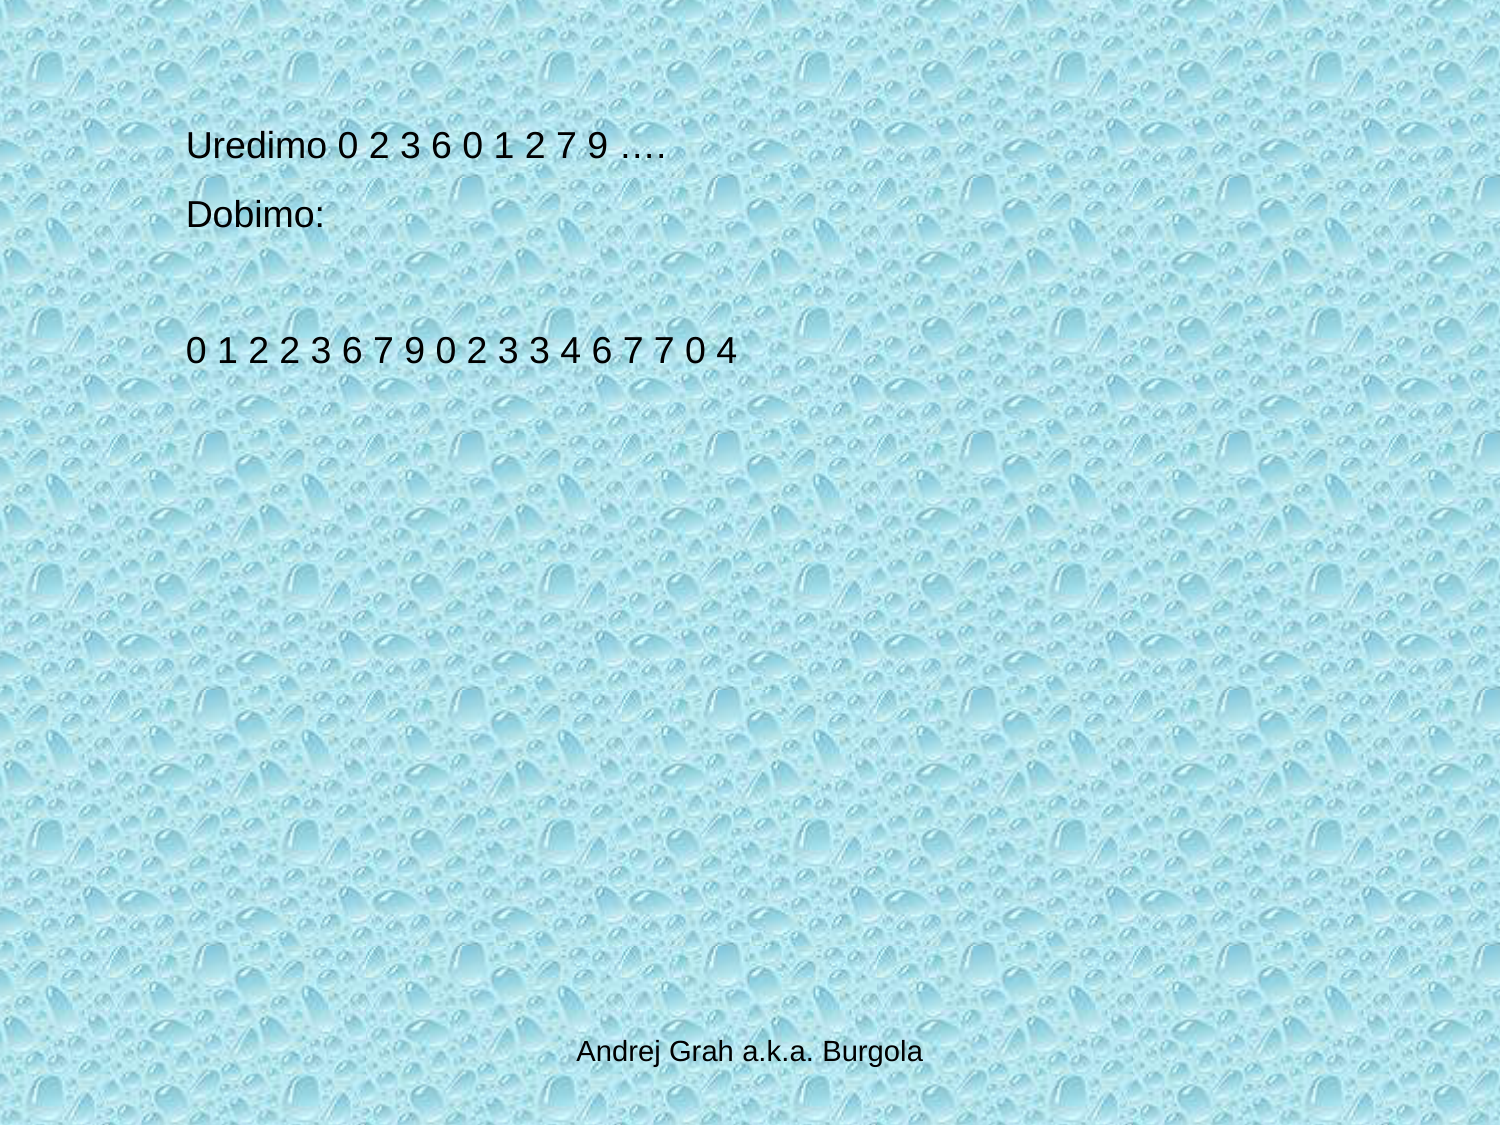

Uredimo 0 2 3 6 0 1 2 7 9 ….
Dobimo:
0 1 2 2 3 6 7 9 0 2 3 3 4 6 7 7 0 4
Andrej Grah a.k.a. Burgola